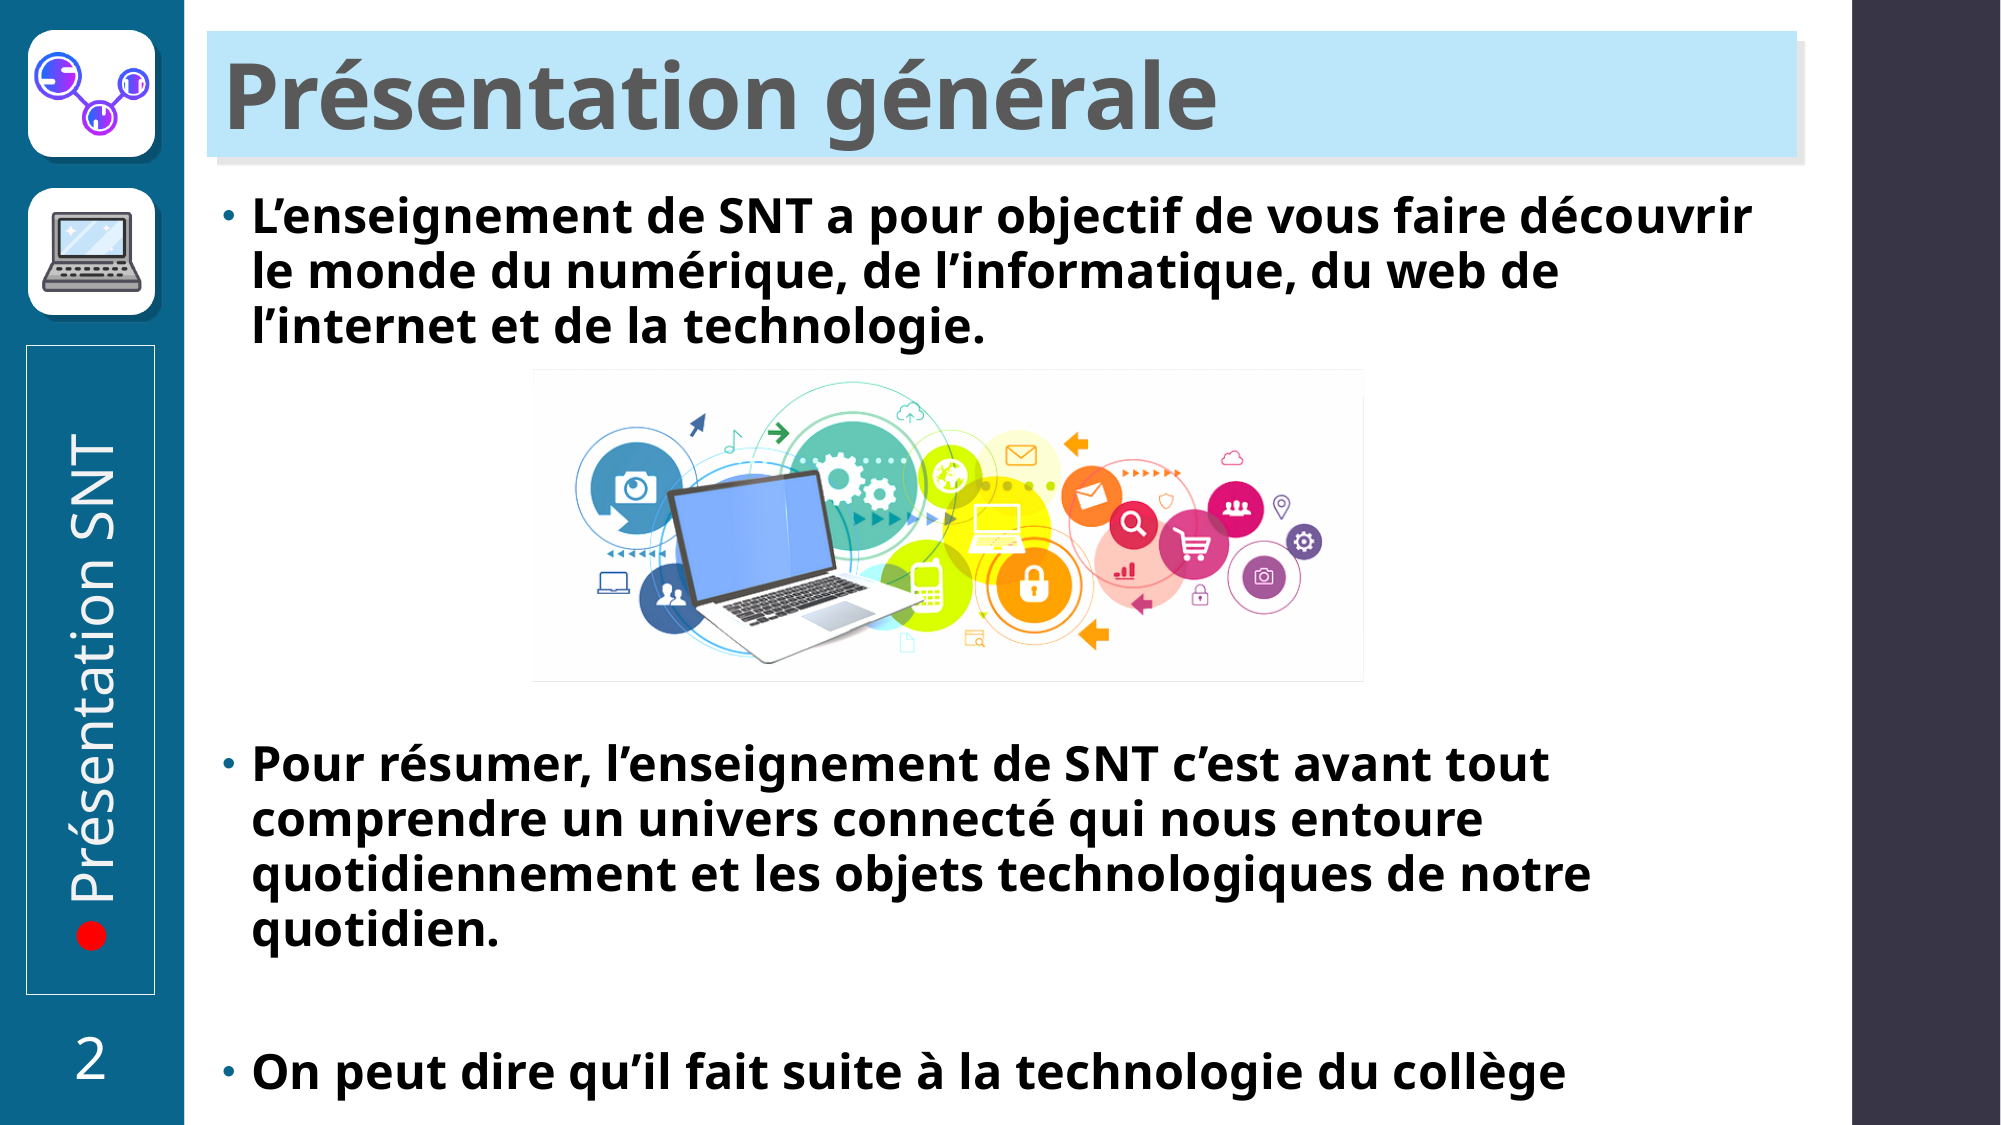

# Présentation générale
L’enseignement de SNT a pour objectif de vous faire découvrir le monde du numérique, de l’informatique, du web de l’internet et de la technologie.
Pour résumer, l’enseignement de SNT c’est avant tout comprendre un univers connecté qui nous entoure quotidiennement et les objets technologiques de notre quotidien.
On peut dire qu’il fait suite à la technologie du collège
Présentation SNT